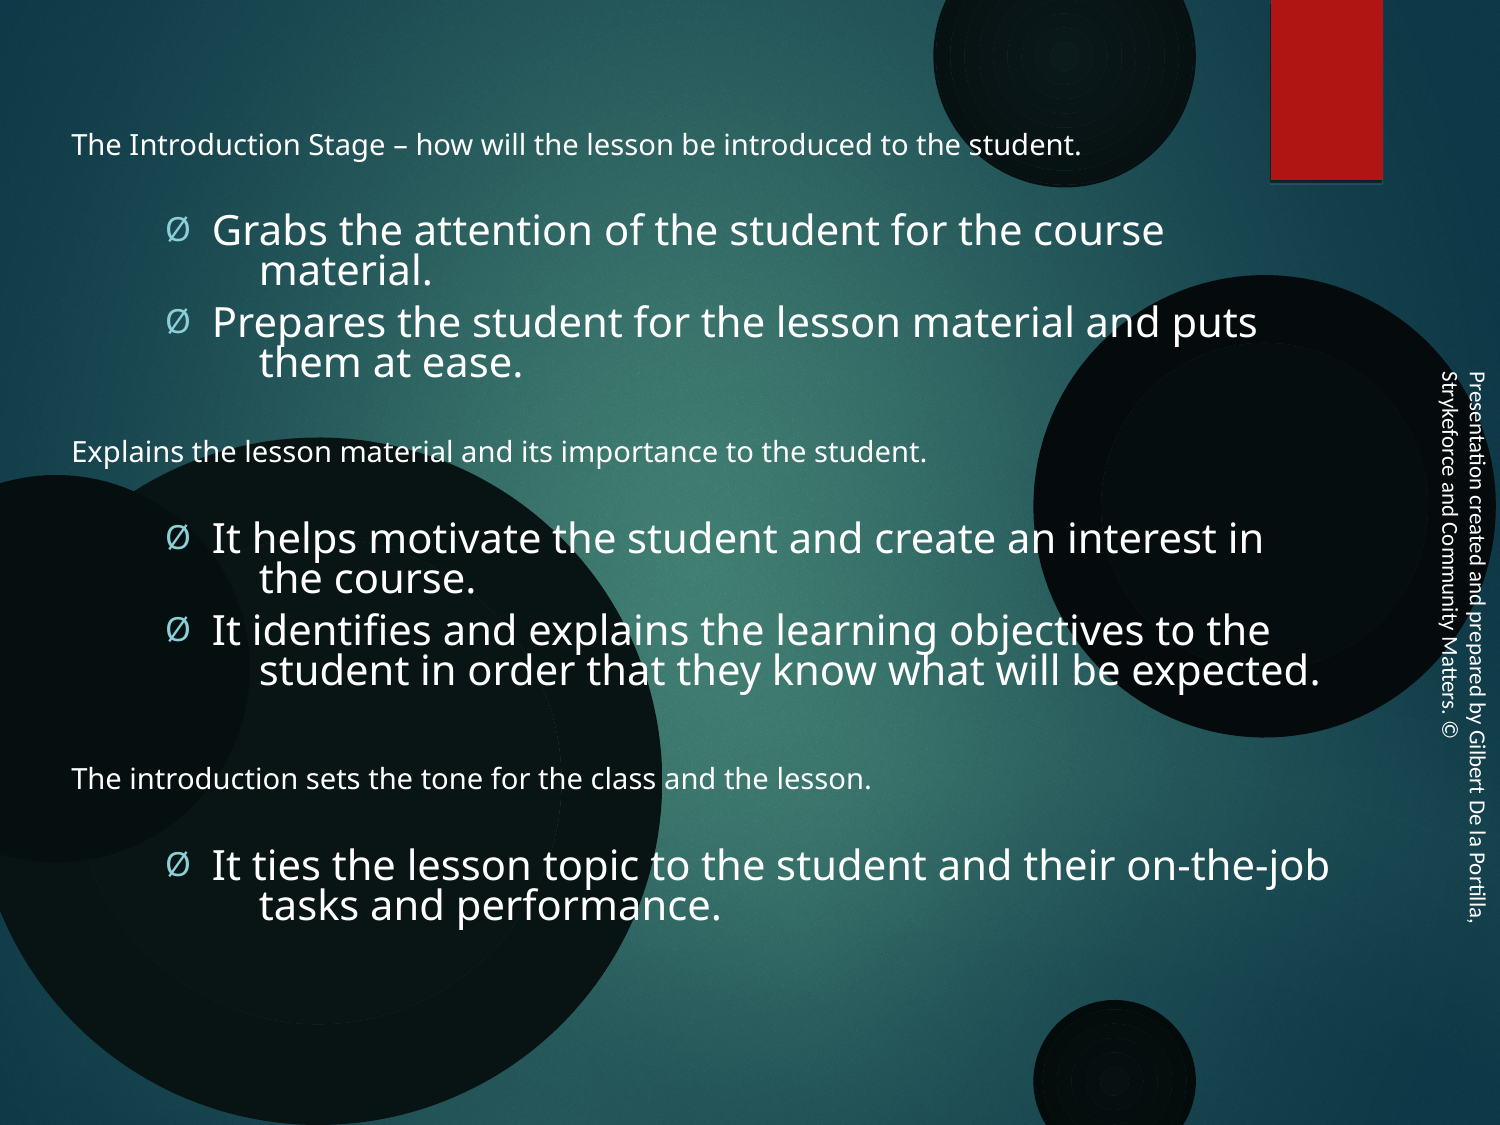

# The Introduction Stage – how will the lesson be introduced to the student.
Grabs the attention of the student for the course material.
Prepares the student for the lesson material and puts them at ease.
Explains the lesson material and its importance to the student.
It helps motivate the student and create an interest in the course.
It identifies and explains the learning objectives to the student in order that they know what will be expected.
The introduction sets the tone for the class and the lesson.
It ties the lesson topic to the student and their on-the-job tasks and performance.
Presentation created and prepared by Gilbert De la Portilla, Strykeforce and Community Matters. ©